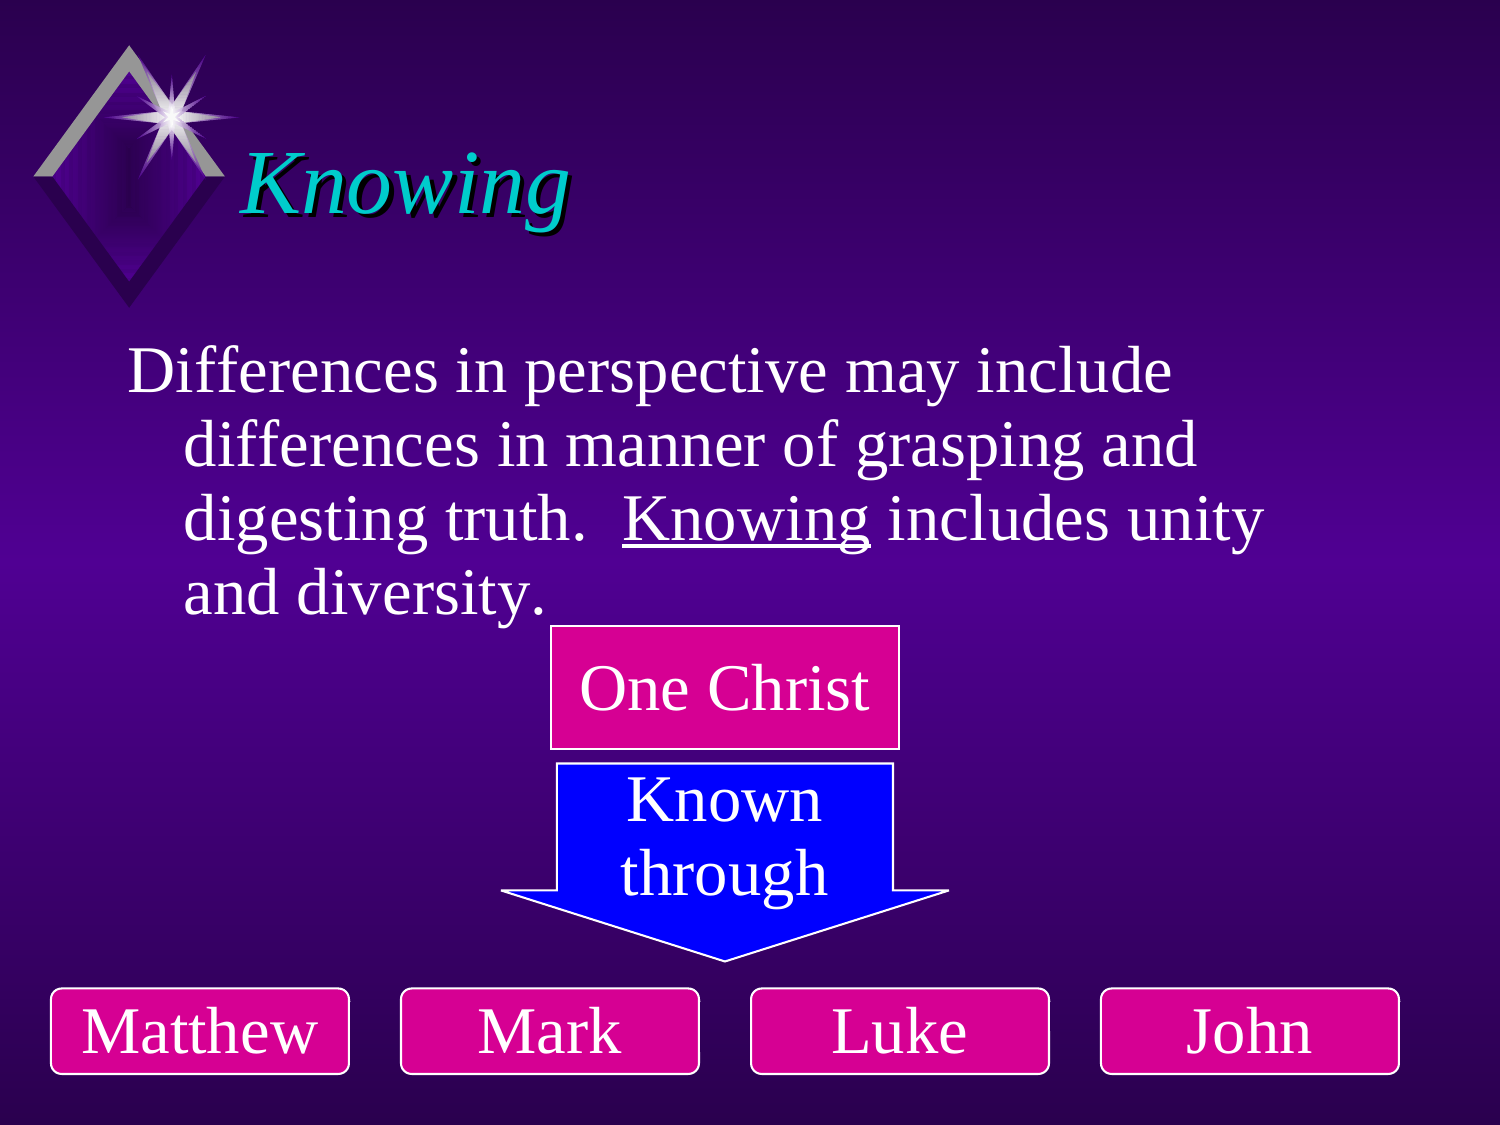

# Knowing
Differences in perspective may include differences in manner of grasping and digesting truth. Knowing includes unity and diversity.
One Christ
Known
through
Matthew
Mark
Luke
John